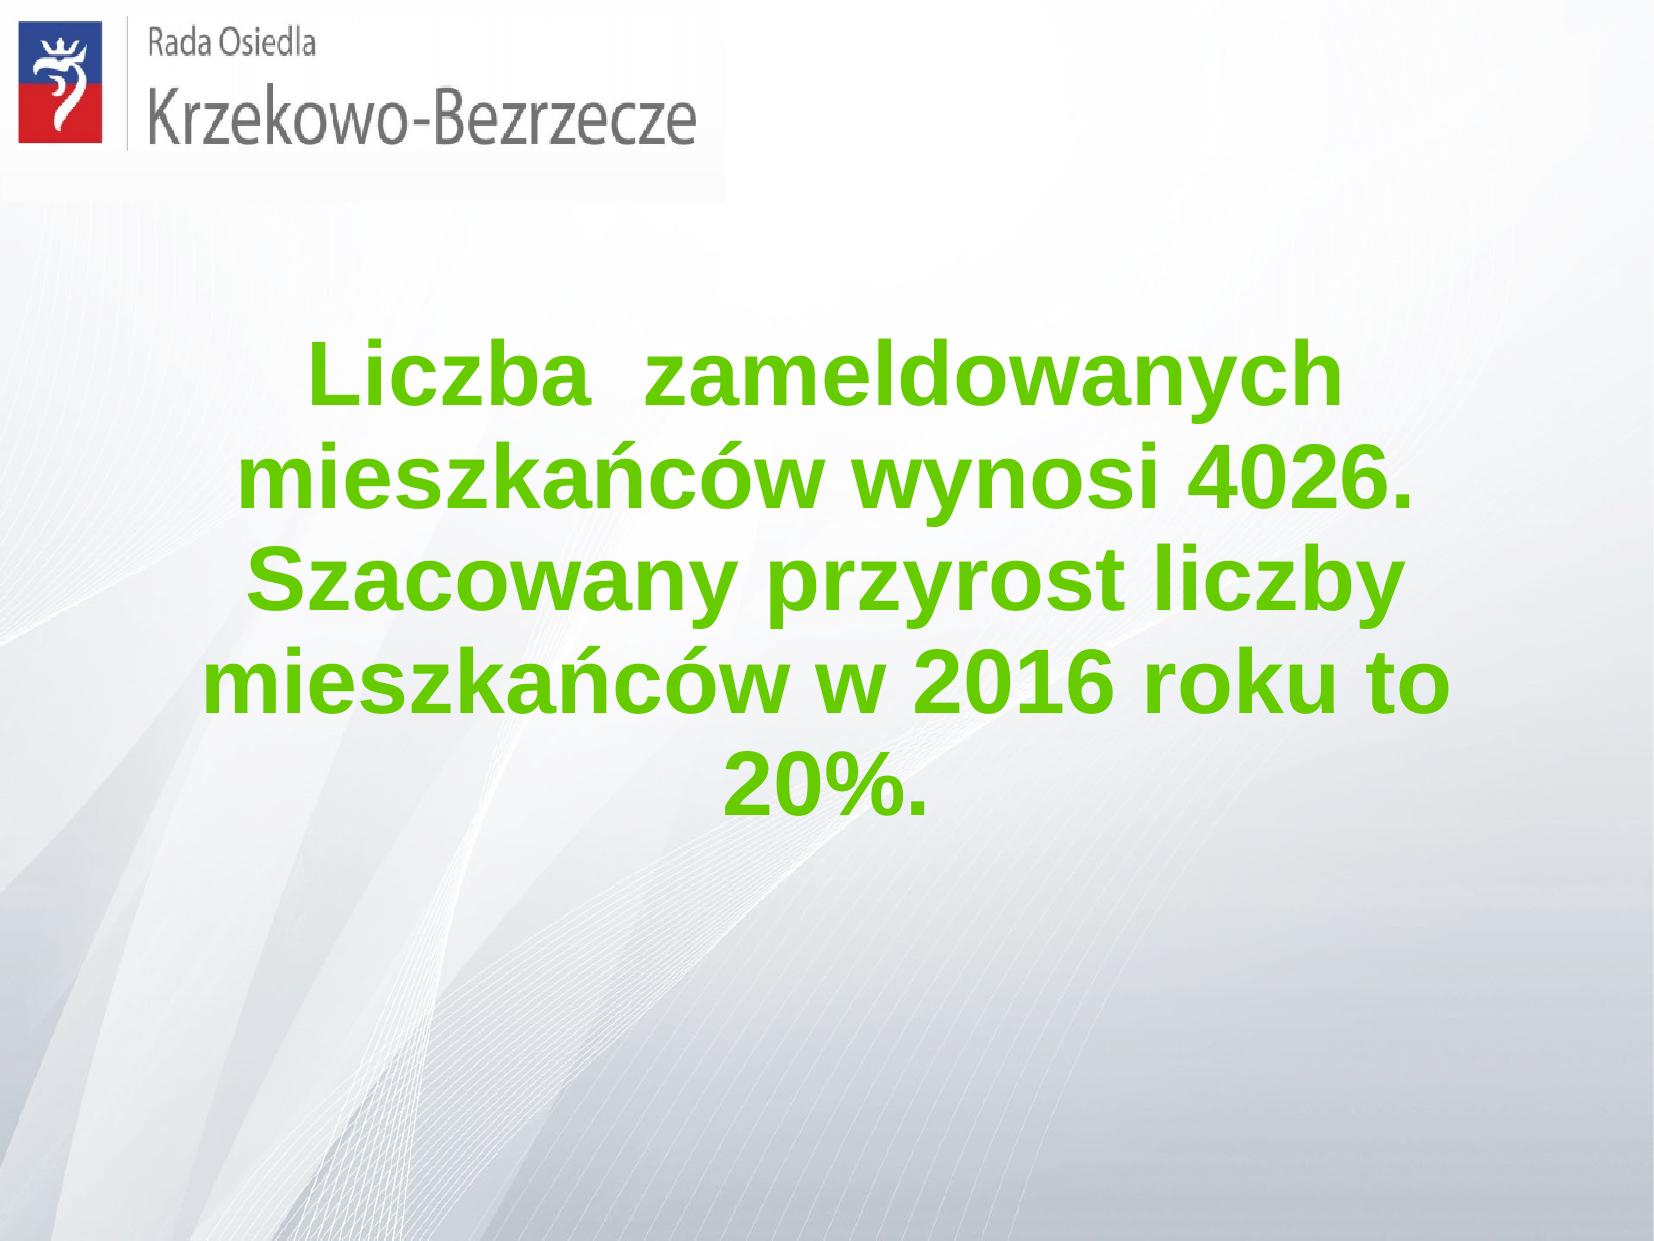

# Liczba zameldowanych mieszkańców wynosi 4026. Szacowany przyrost liczby mieszkańców w 2016 roku to 20%.